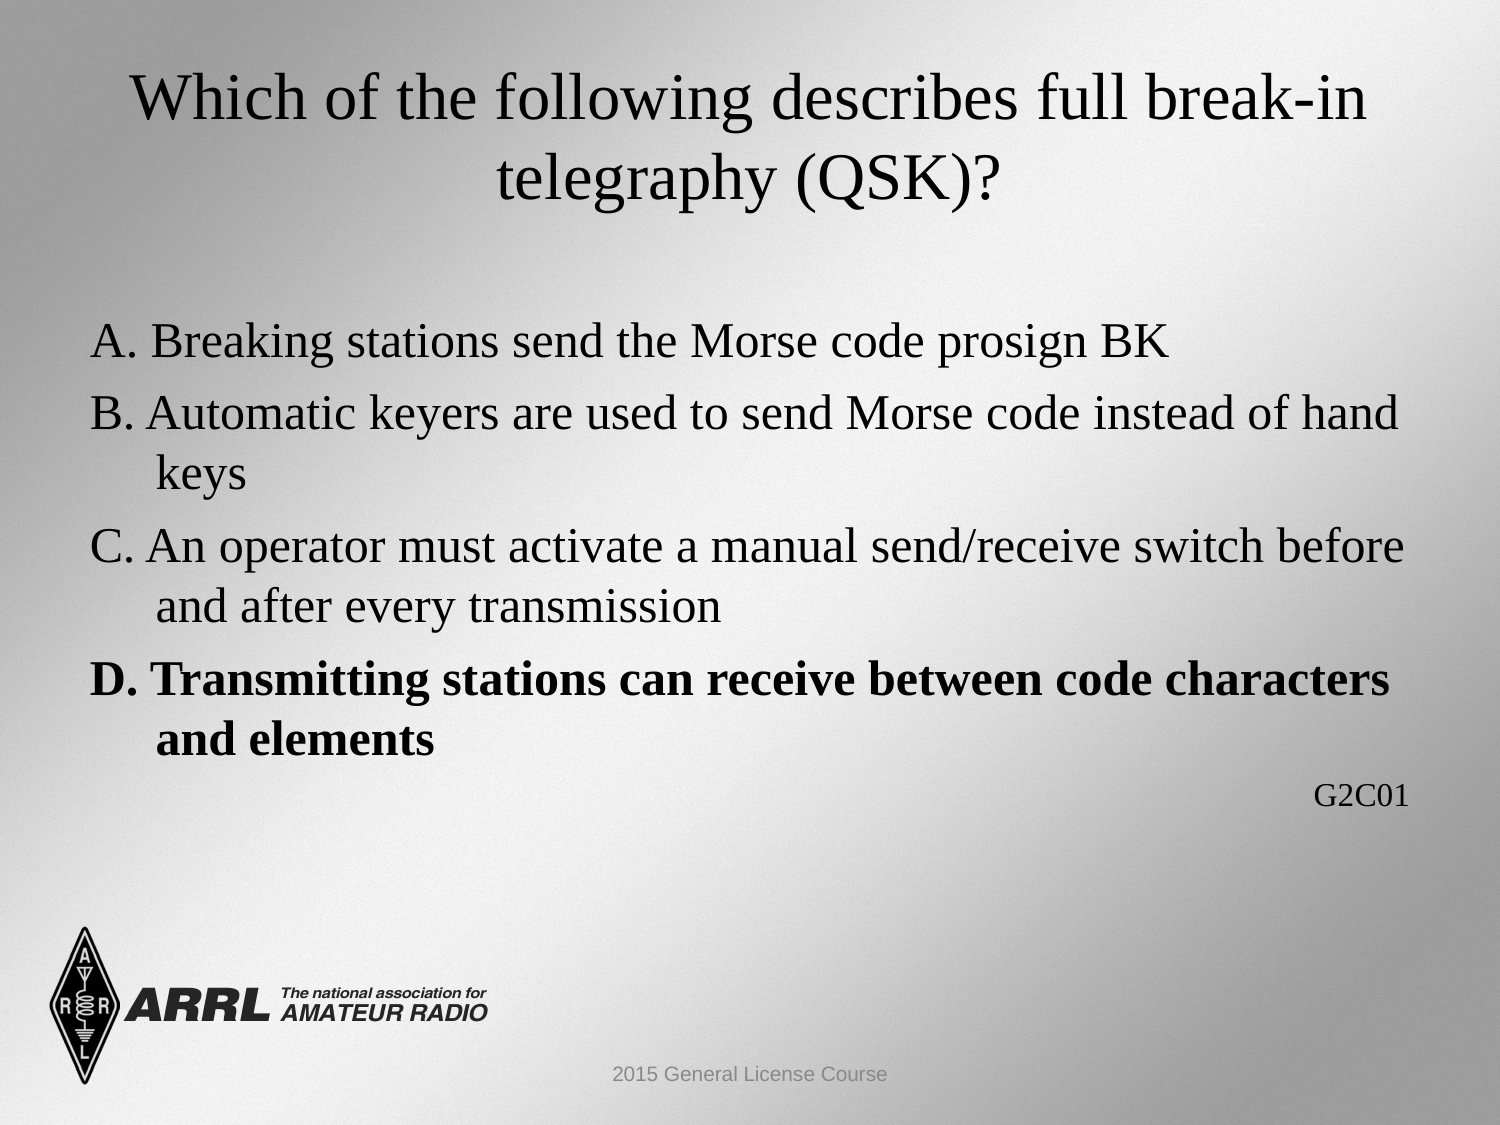

# Which of the following describes full break-in telegraphy (QSK)?
A. Breaking stations send the Morse code prosign BK
B. Automatic keyers are used to send Morse code instead of hand keys
C. An operator must activate a manual send/receive switch before and after every transmission
D. Transmitting stations can receive between code characters and elements
 G2C01
2015 General License Course